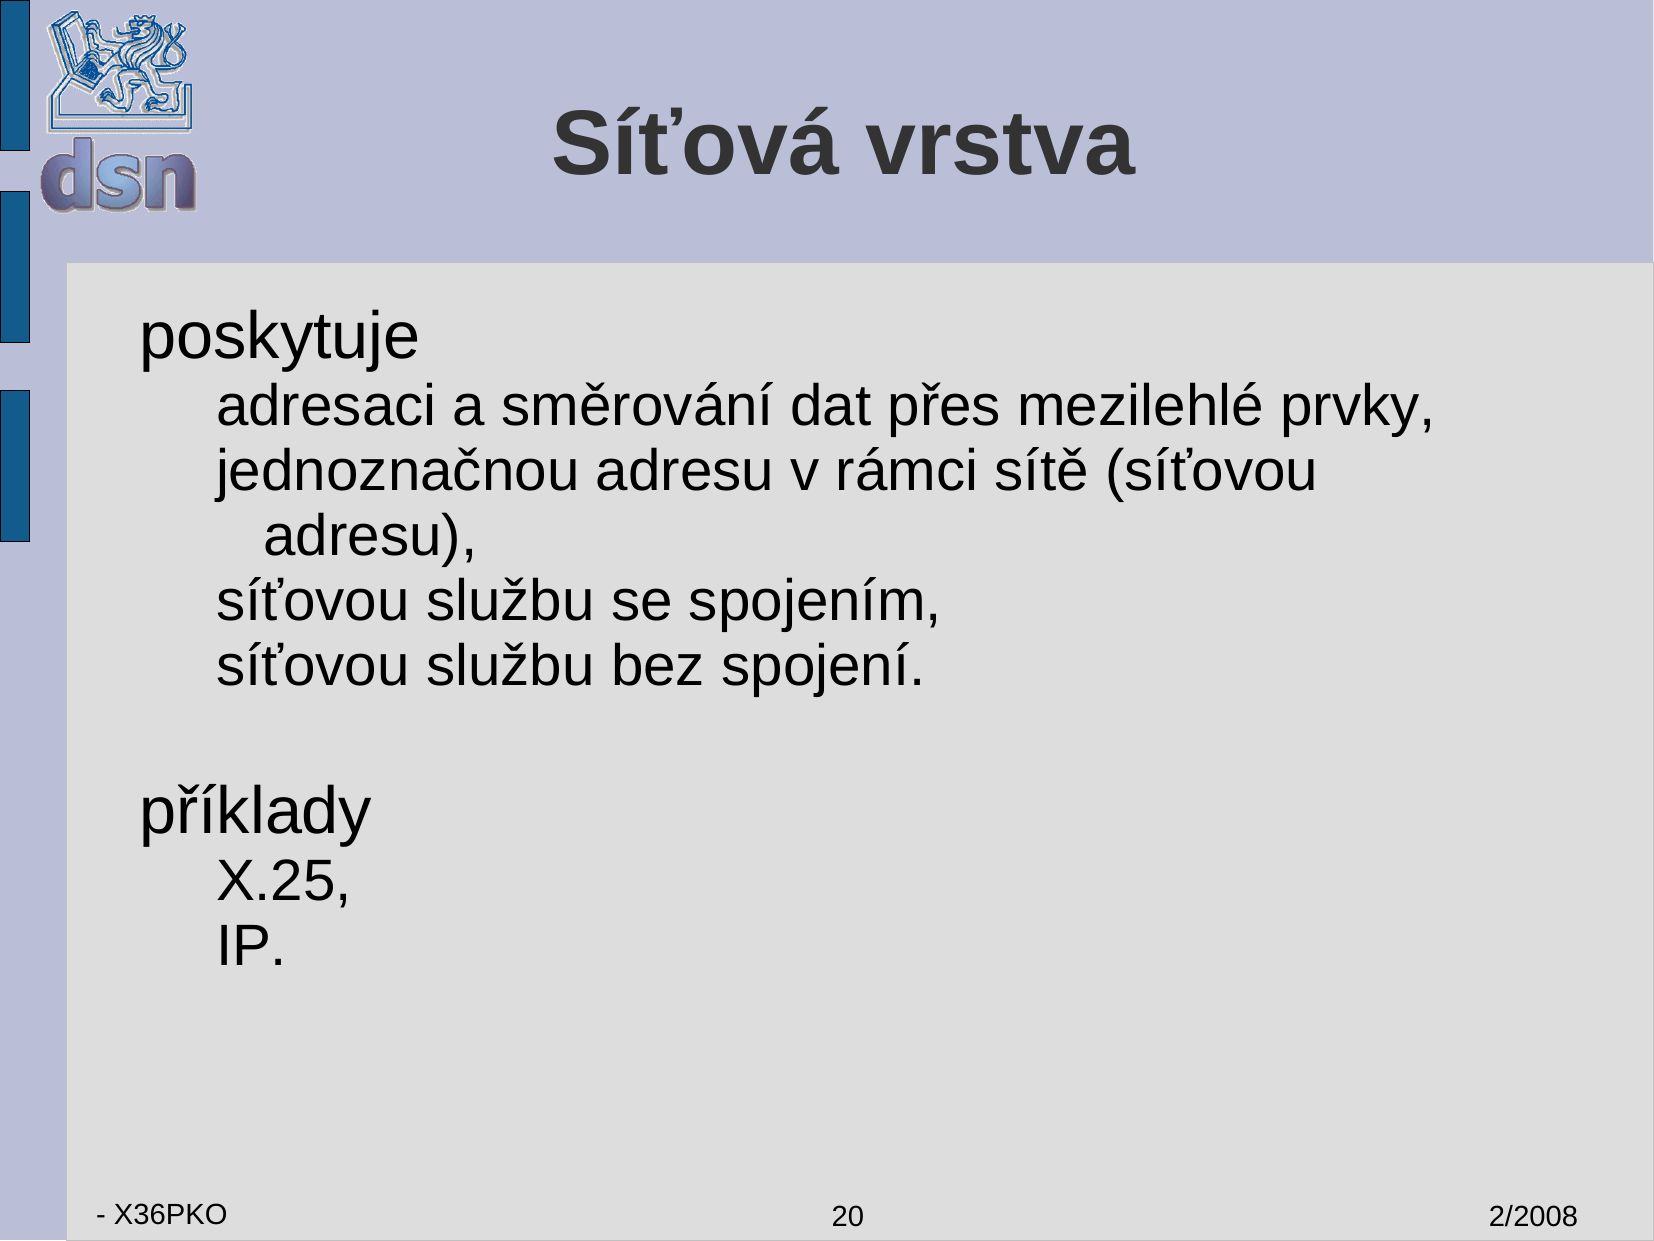

# Síťová vrstva
poskytuje
adresaci a směrování dat přes mezilehlé prvky,
jednoznačnou adresu v rámci sítě (síťovou adresu),
síťovou službu se spojením,
síťovou službu bez spojení.
příklady
X.25,
IP.